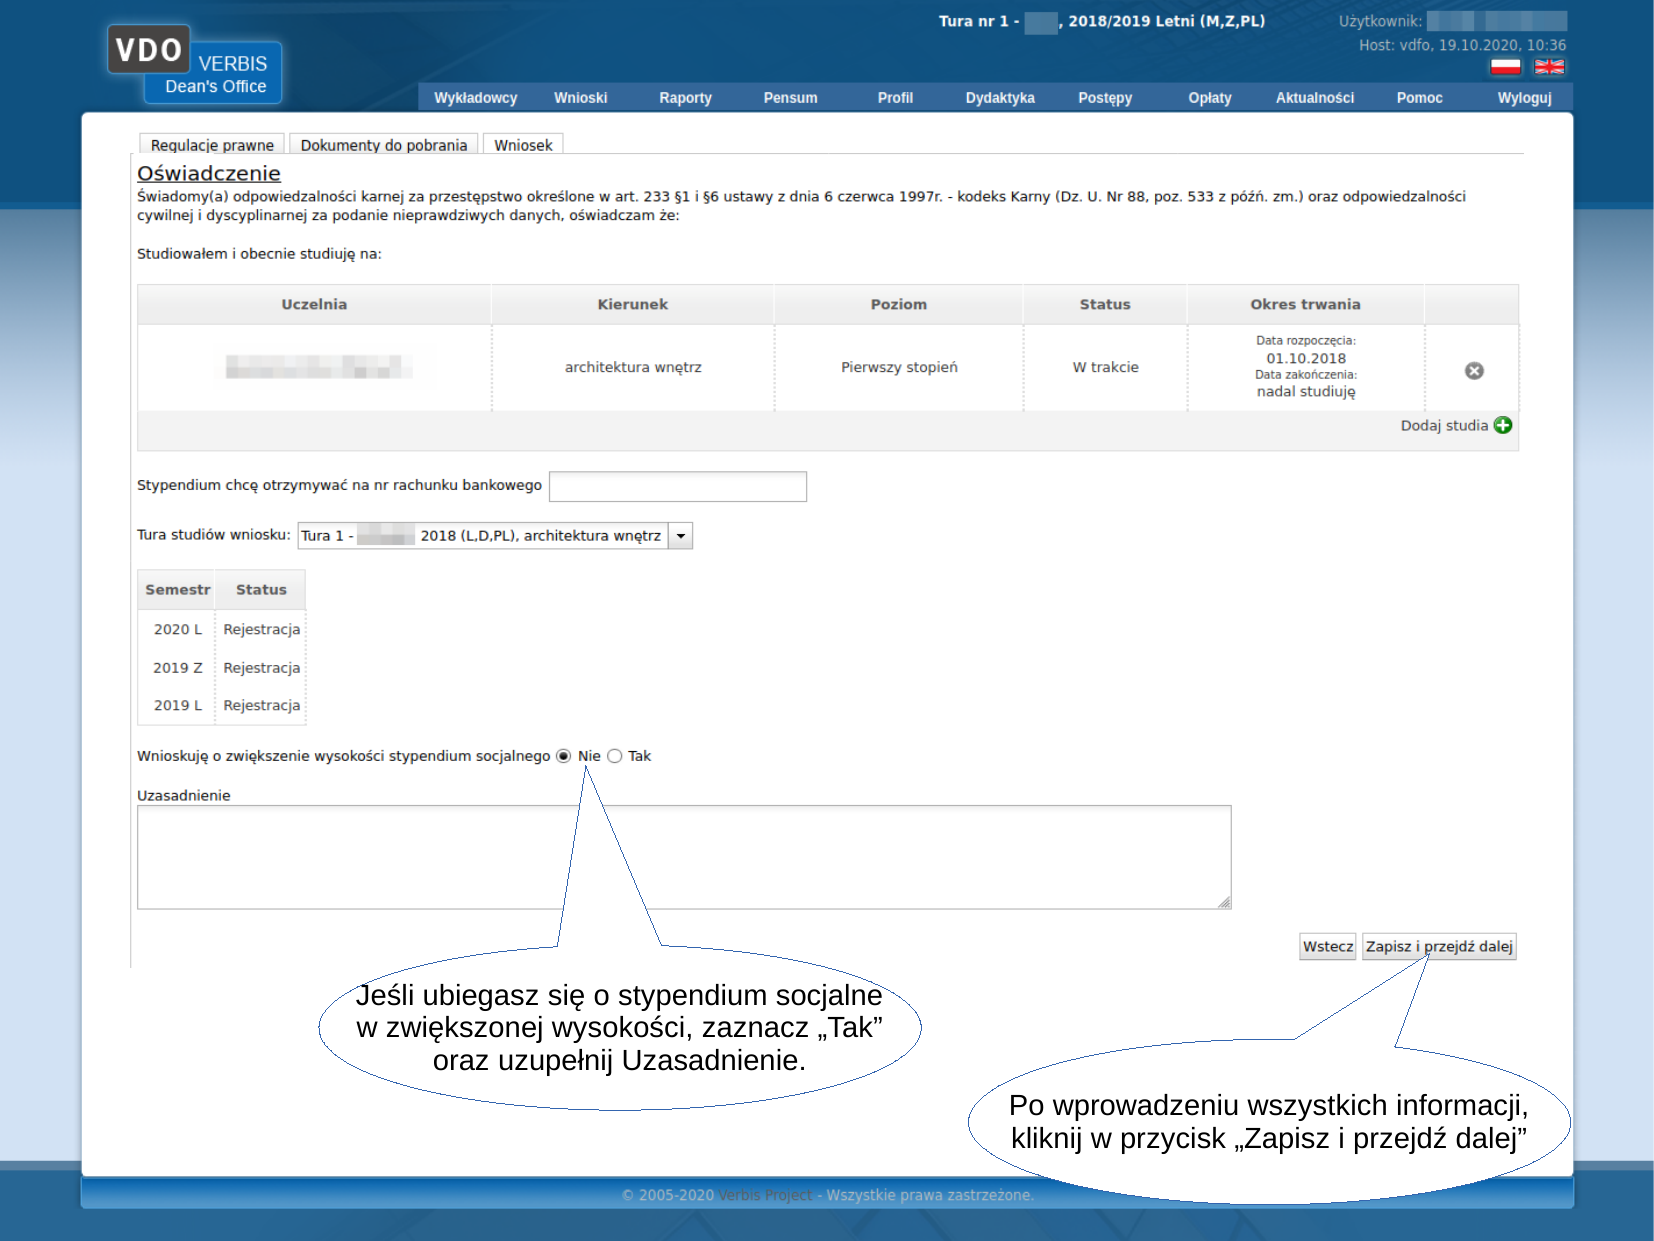

Jeśli ubiegasz się o stypendium socjalne
w zwiększonej wysokości, zaznacz „Tak”
oraz uzupełnij Uzasadnienie.
Po wprowadzeniu wszystkich informacji,
kliknij w przycisk „Zapisz i przejdź dalej”
© 2020 Verbis - wszystkie prawa zastrzeżone